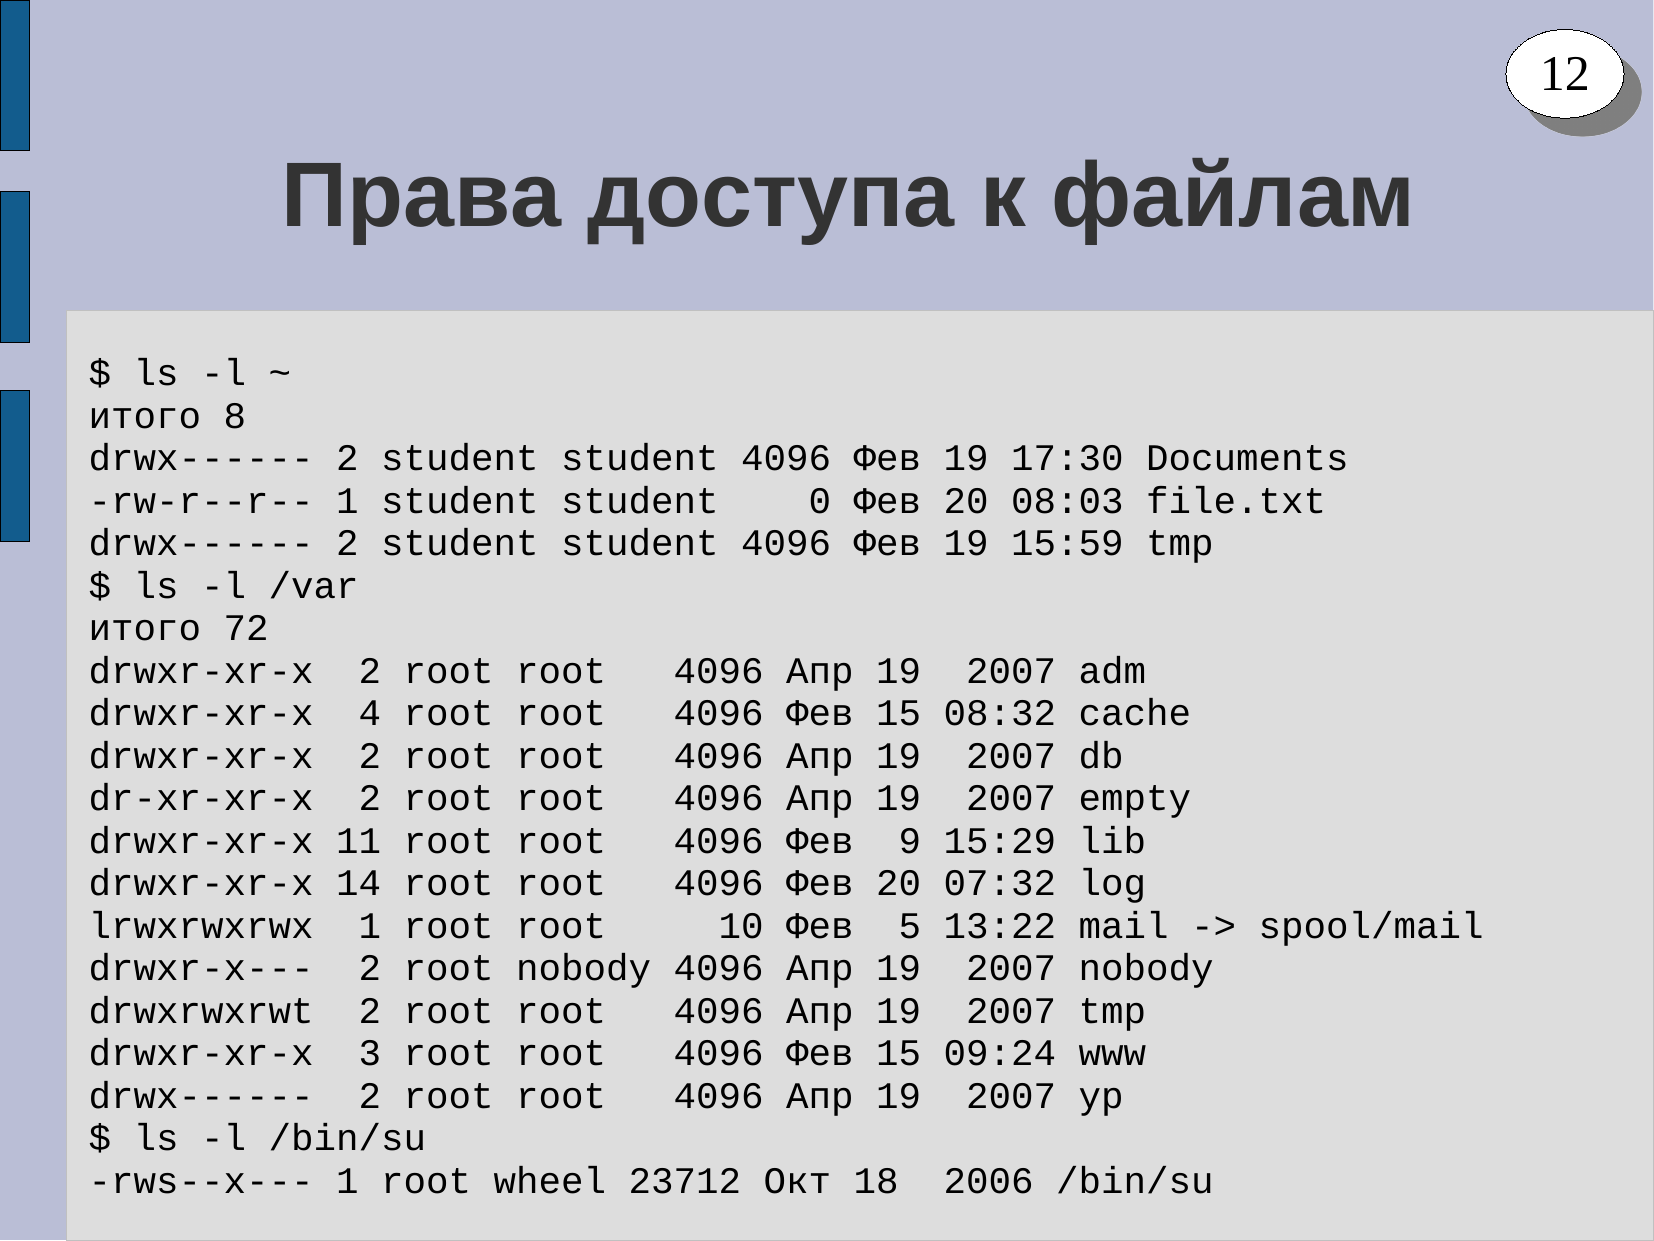

12
# Права доступа к файлам
$ ls -l ~
итого 8
drwx------ 2 student student 4096 Фев 19 17:30 Documents
-rw-r--r-- 1 student student 0 Фев 20 08:03 file.txt
drwx------ 2 student student 4096 Фев 19 15:59 tmp
$ ls -l /var
итого 72
drwxr-xr-x 2 root root 4096 Апр 19 2007 adm
drwxr-xr-x 4 root root 4096 Фев 15 08:32 cache
drwxr-xr-x 2 root root 4096 Апр 19 2007 db
dr-xr-xr-x 2 root root 4096 Апр 19 2007 empty
drwxr-xr-x 11 root root 4096 Фев 9 15:29 lib
drwxr-xr-x 14 root root 4096 Фев 20 07:32 log
lrwxrwxrwx 1 root root 10 Фев 5 13:22 mail -> spool/mail
drwxr-x--- 2 root nobody 4096 Апр 19 2007 nobody
drwxrwxrwt 2 root root 4096 Апр 19 2007 tmp
drwxr-xr-x 3 root root 4096 Фев 15 09:24 www
drwx------ 2 root root 4096 Апр 19 2007 yp
$ ls -l /bin/su
-rws--x--- 1 root wheel 23712 Окт 18 2006 /bin/su